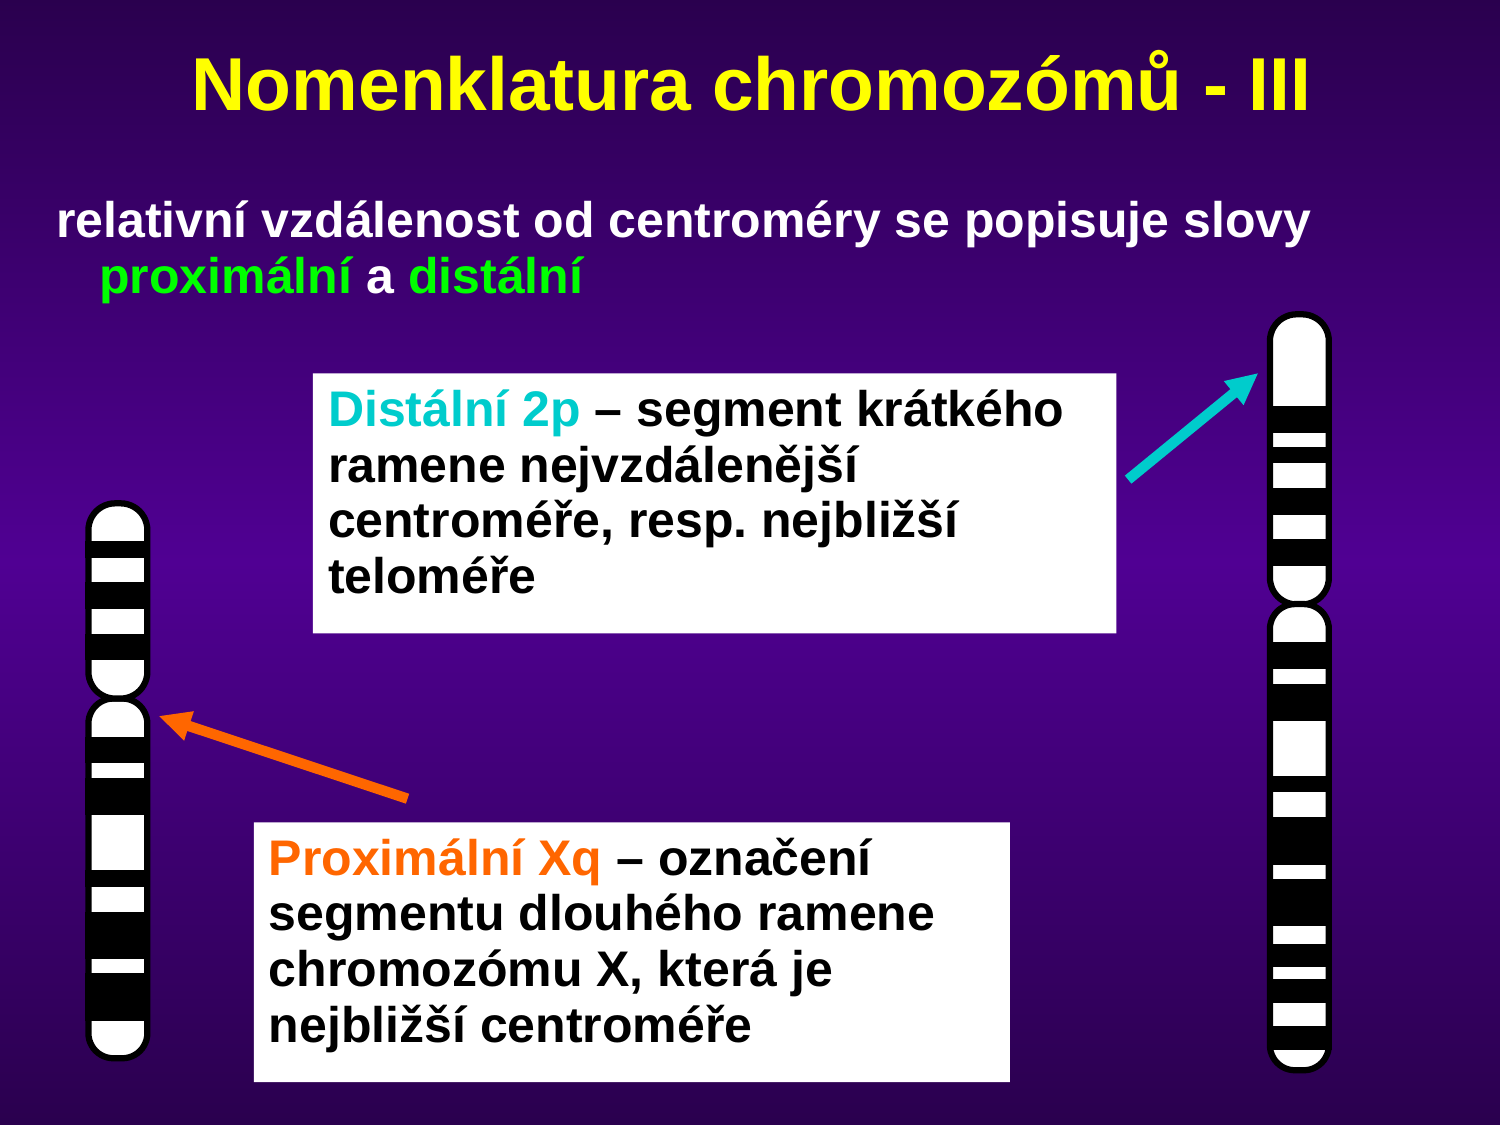

# Nomenklatura chromozómů - III
relativní vzdálenost od centroméry se popisuje slovy proximální a distální
Distální 2p – segment krátkého ramene nejvzdálenější centroméře, resp. nejbližší teloméře
Proximální Xq – označení segmentu dlouhého ramene chromozómu X, která je nejbližší centroméře